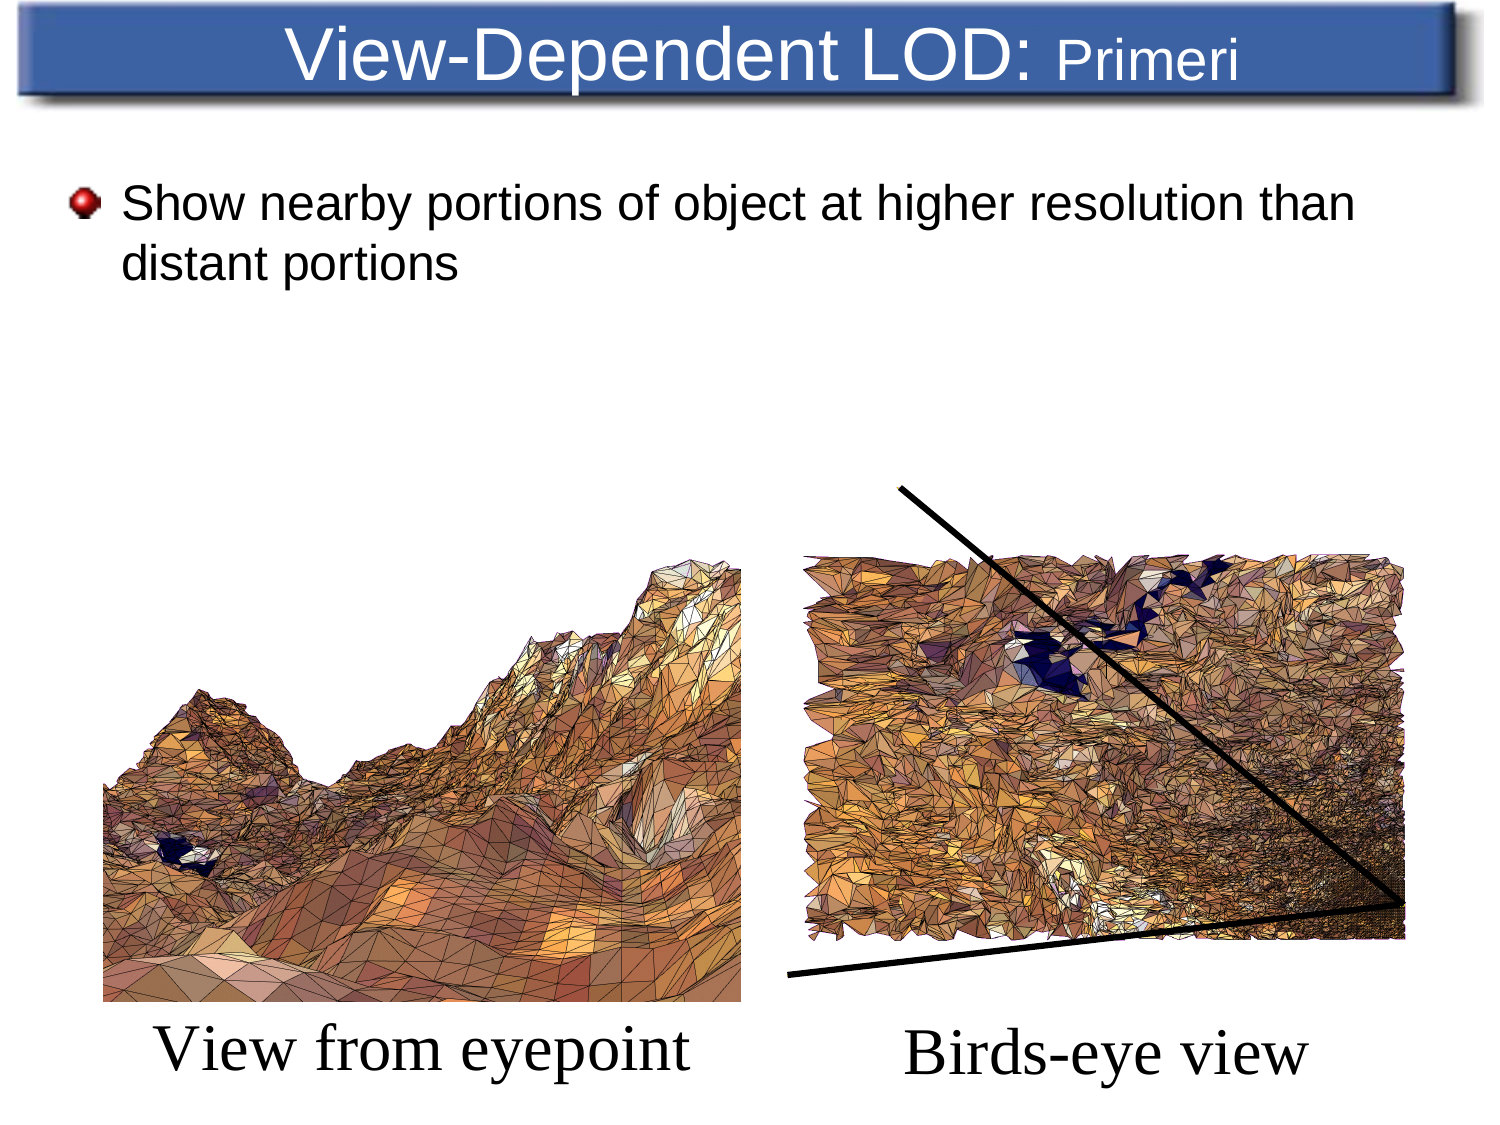

# View-Dependent LOD: Primeri
Show nearby portions of object at higher resolution than distant portions
View from eyepoint
Birds-eye view